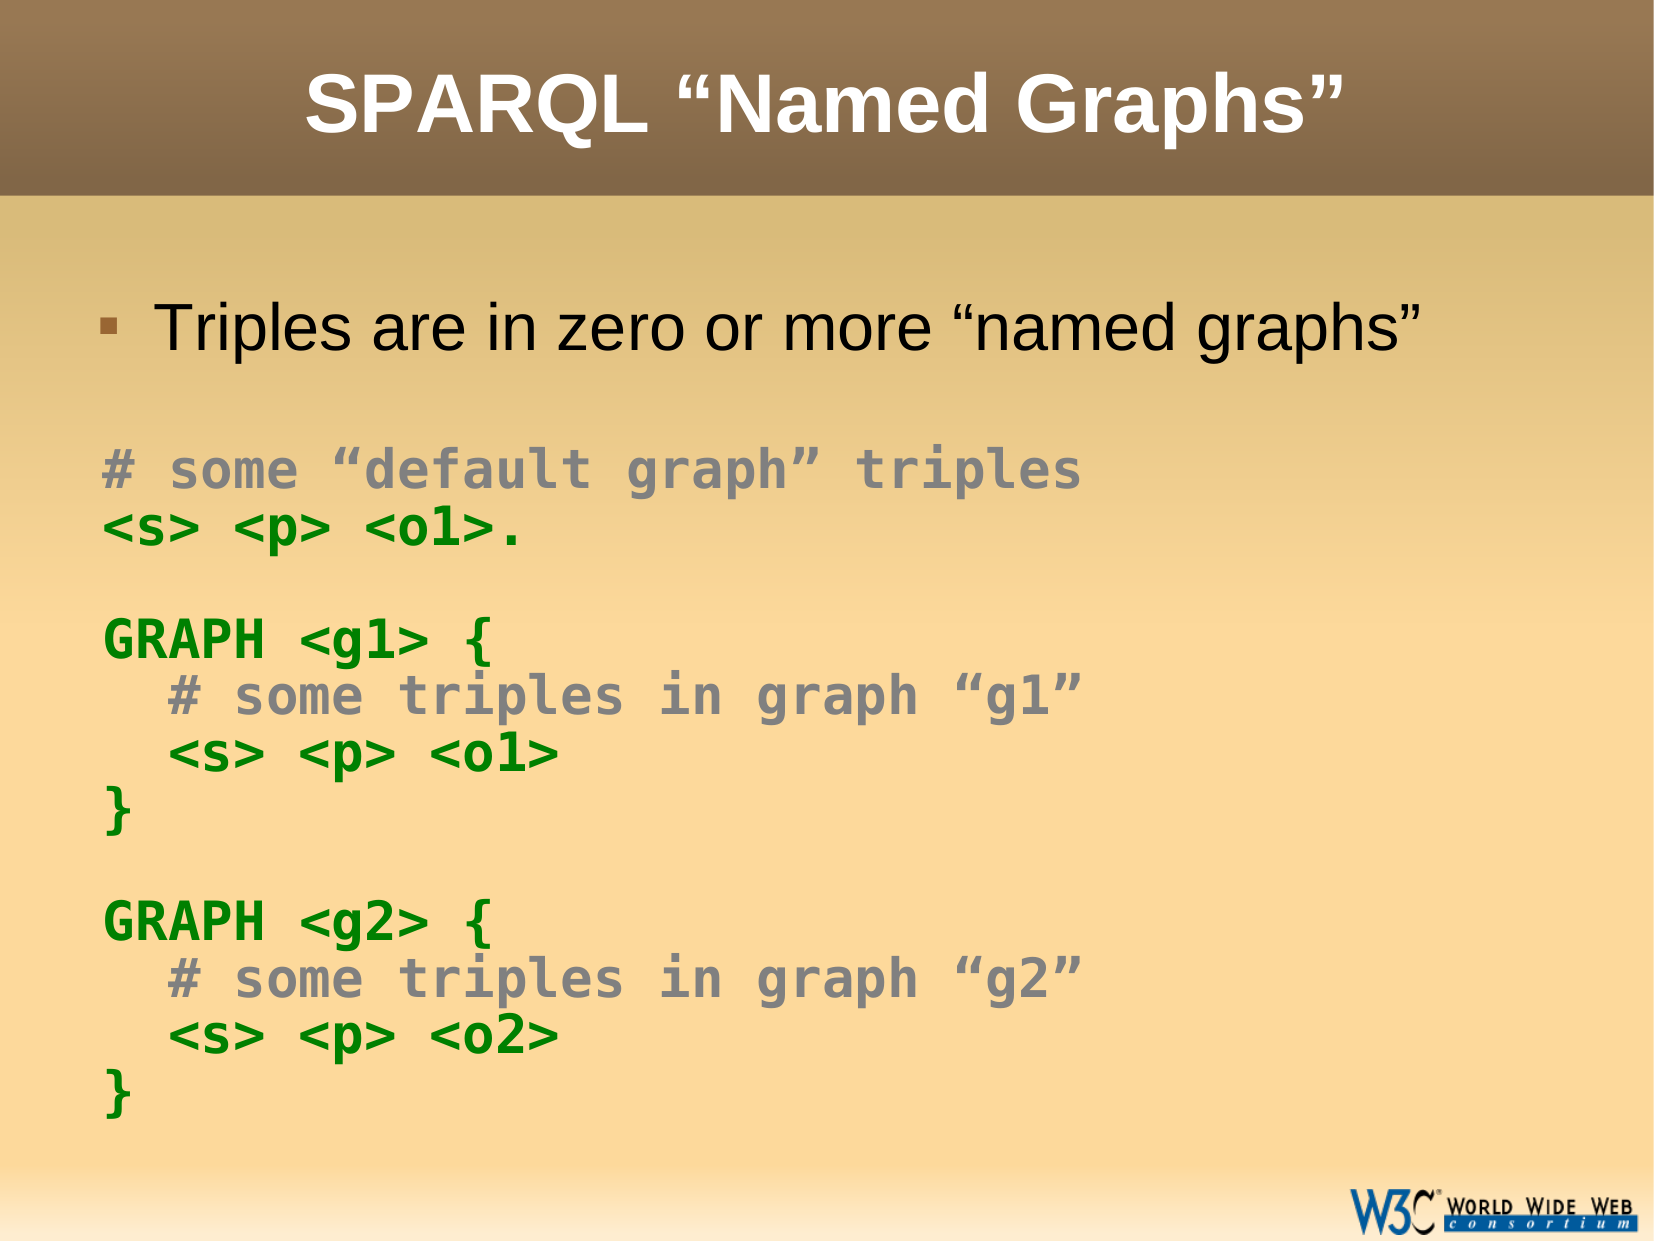

# SPARQL “Named Graphs”
Triples are in zero or more “named graphs”
# some “default graph” triples
<s> <p> <o1>.
GRAPH <g1> {
 # some triples in graph “g1”
 <s> <p> <o1>
}
GRAPH <g2> {
 # some triples in graph “g2”
 <s> <p> <o2>
}